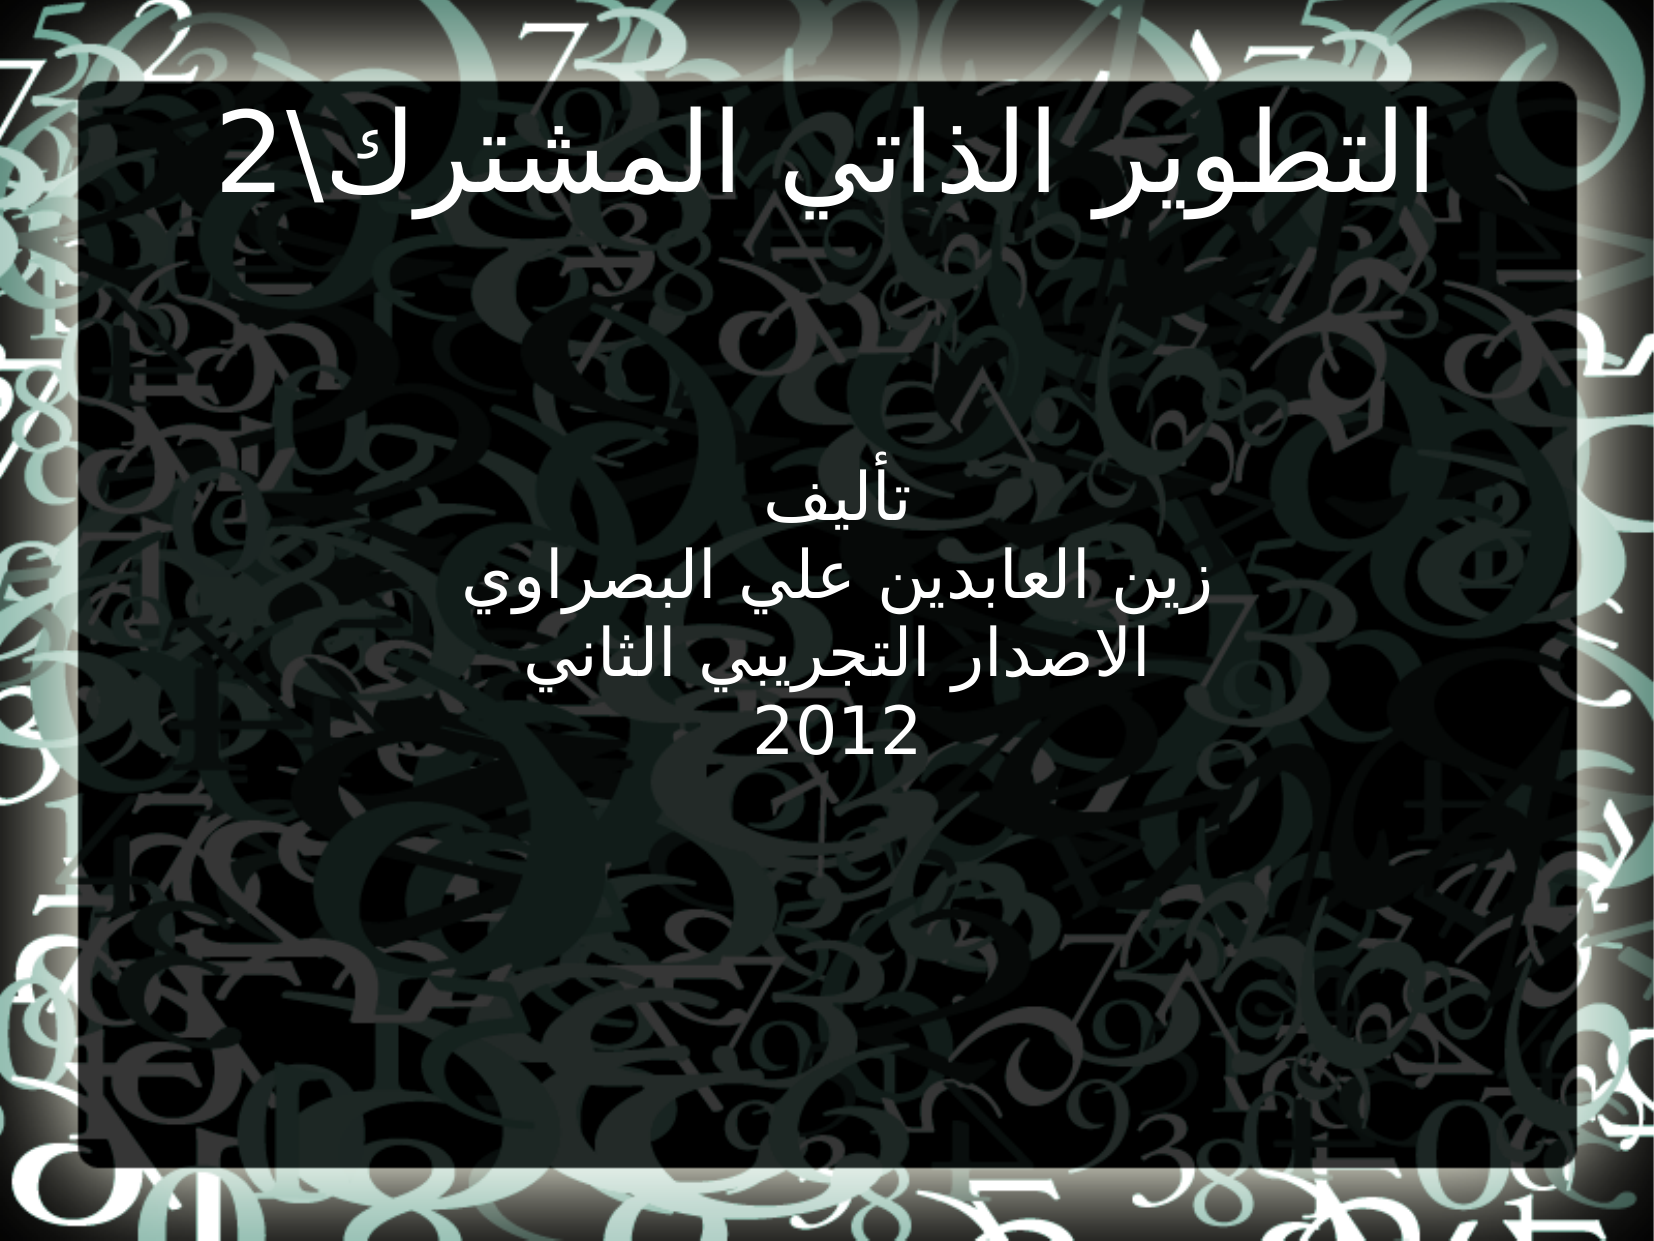

تأليف
زين العابدين علي البصراوي
الاصدار التجريبي الثاني
2012
# التطوير الذاتي المشترك\2